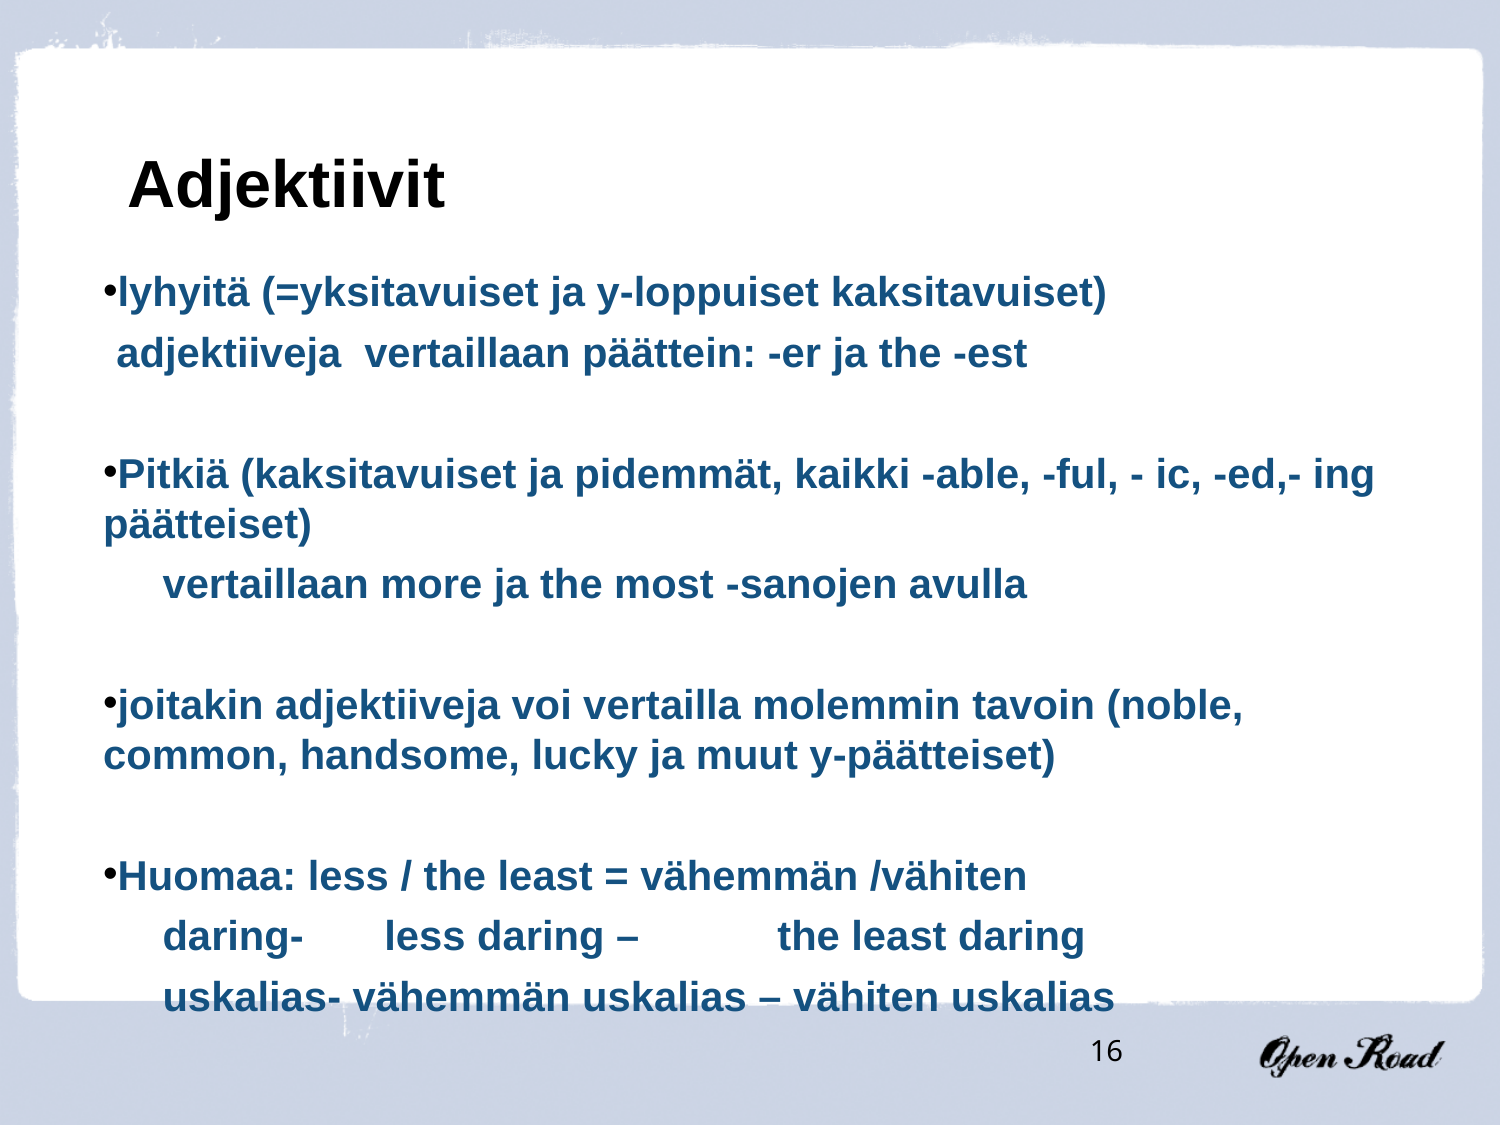

Adjektiivit
lyhyitä (=yksitavuiset ja y-loppuiset kaksitavuiset)
 adjektiiveja vertaillaan päättein: -er ja the -est
Pitkiä (kaksitavuiset ja pidemmät, kaikki -able, -ful, - ic, -ed,- ing päätteiset)
 vertaillaan more ja the most -sanojen avulla
joitakin adjektiiveja voi vertailla molemmin tavoin (noble, common, handsome, lucky ja muut y-päätteiset)
Huomaa: less / the least = vähemmän /vähiten
 daring- less daring – the least daring
 uskalias- vähemmän uskalias – vähiten uskalias